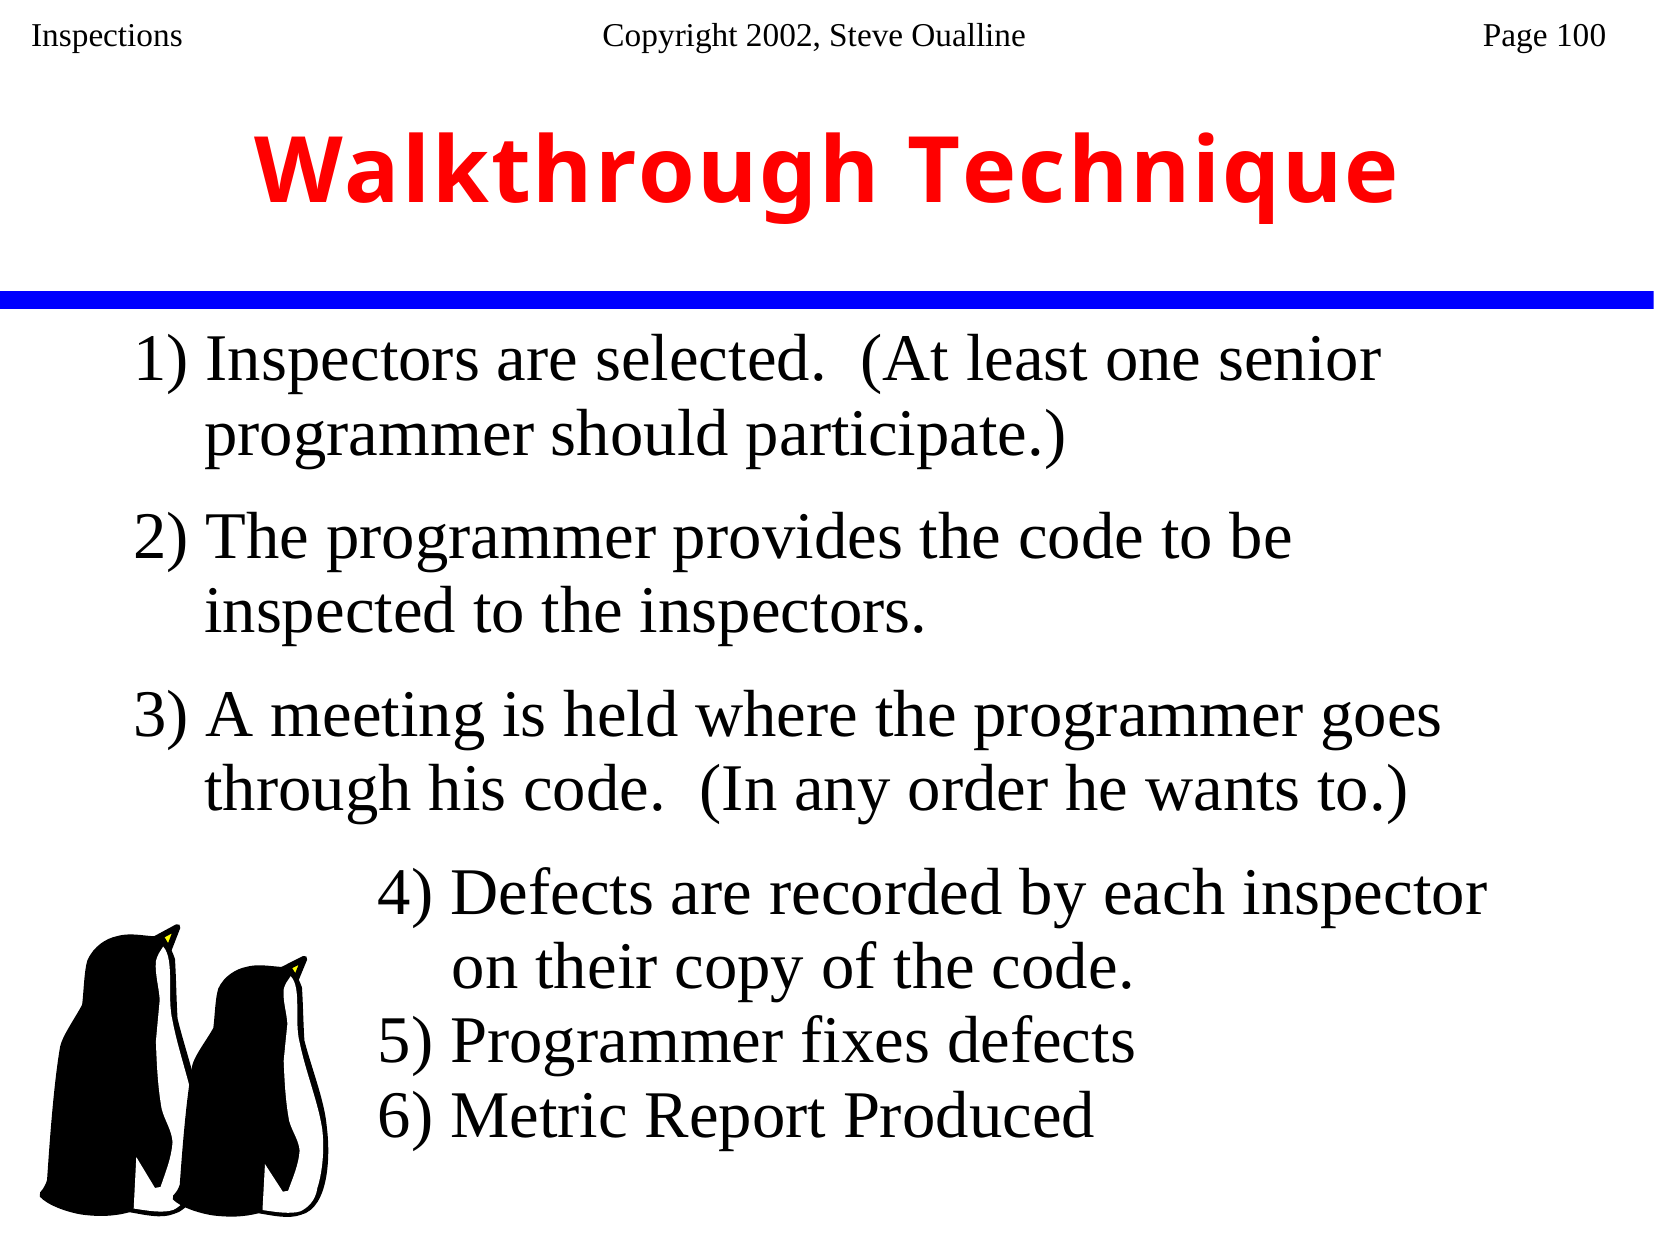

# Walkthrough Technique
1) Inspectors are selected. (At least one senior programmer should participate.)
2) The programmer provides the code to be inspected to the inspectors.
3) A meeting is held where the programmer goes through his code. (In any order he wants to.)
4) Defects are recorded by each inspector on their copy of the code.
5) Programmer fixes defects
6) Metric Report Produced